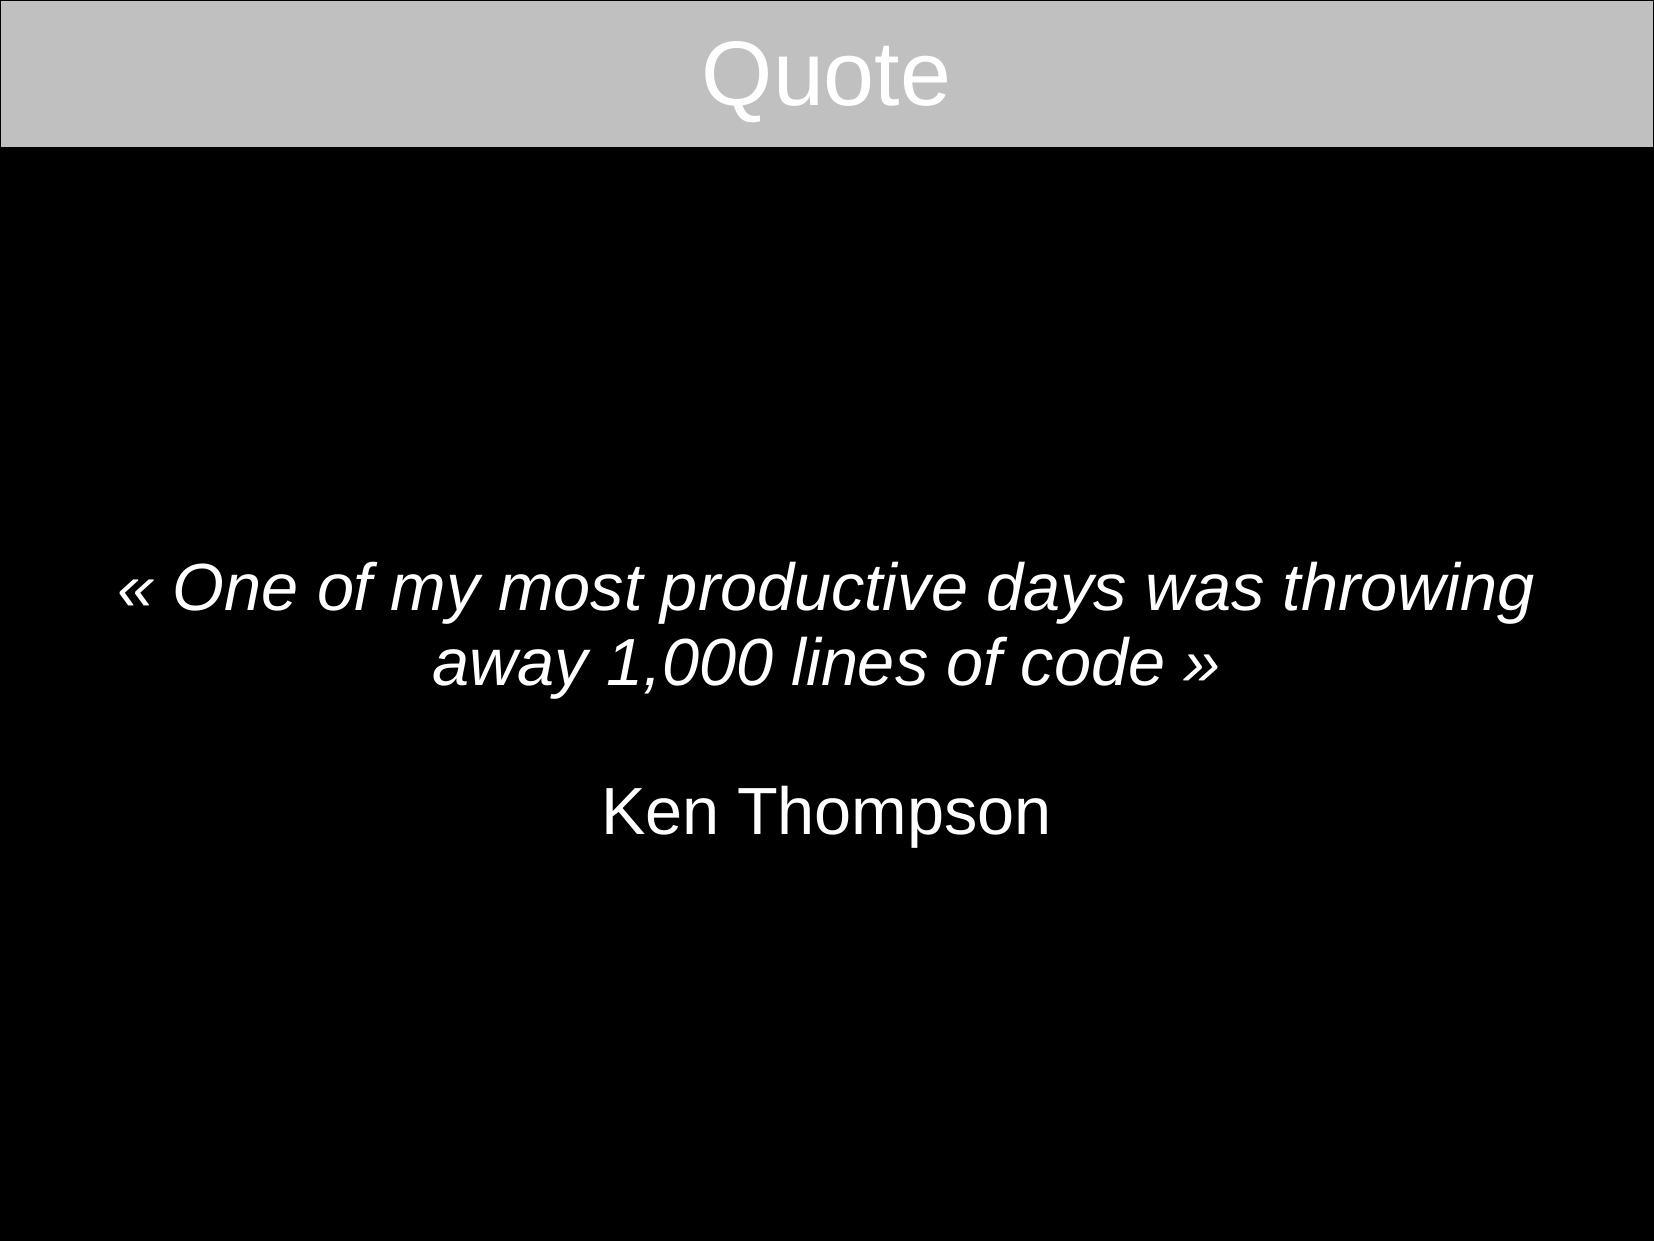

# Quote
« One of my most productive days was throwing away 1,000 lines of code »
Ken Thompson